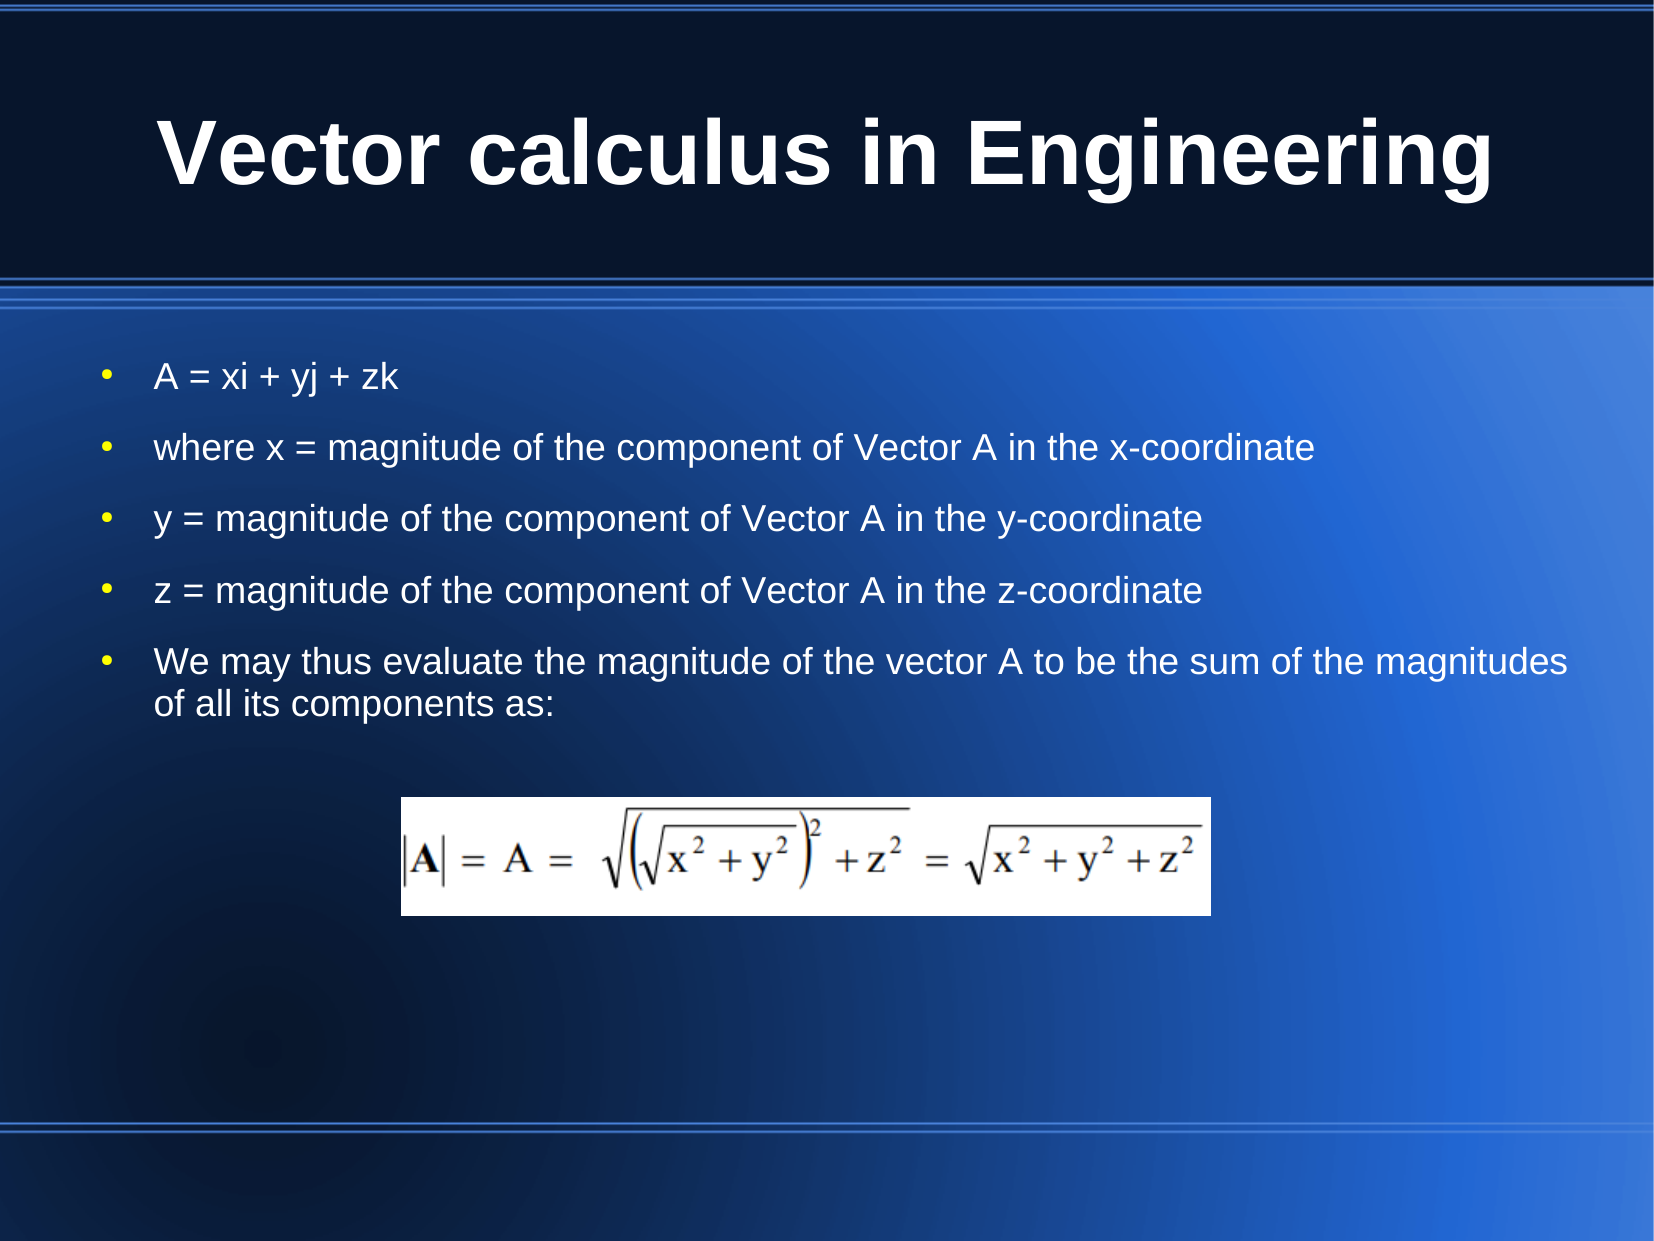

# Vector calculus in Engineering
A = xi + yj + zk
where x = magnitude of the component of Vector A in the x-coordinate
y = magnitude of the component of Vector A in the y-coordinate
z = magnitude of the component of Vector A in the z-coordinate
We may thus evaluate the magnitude of the vector A to be the sum of the magnitudes of all its components as: